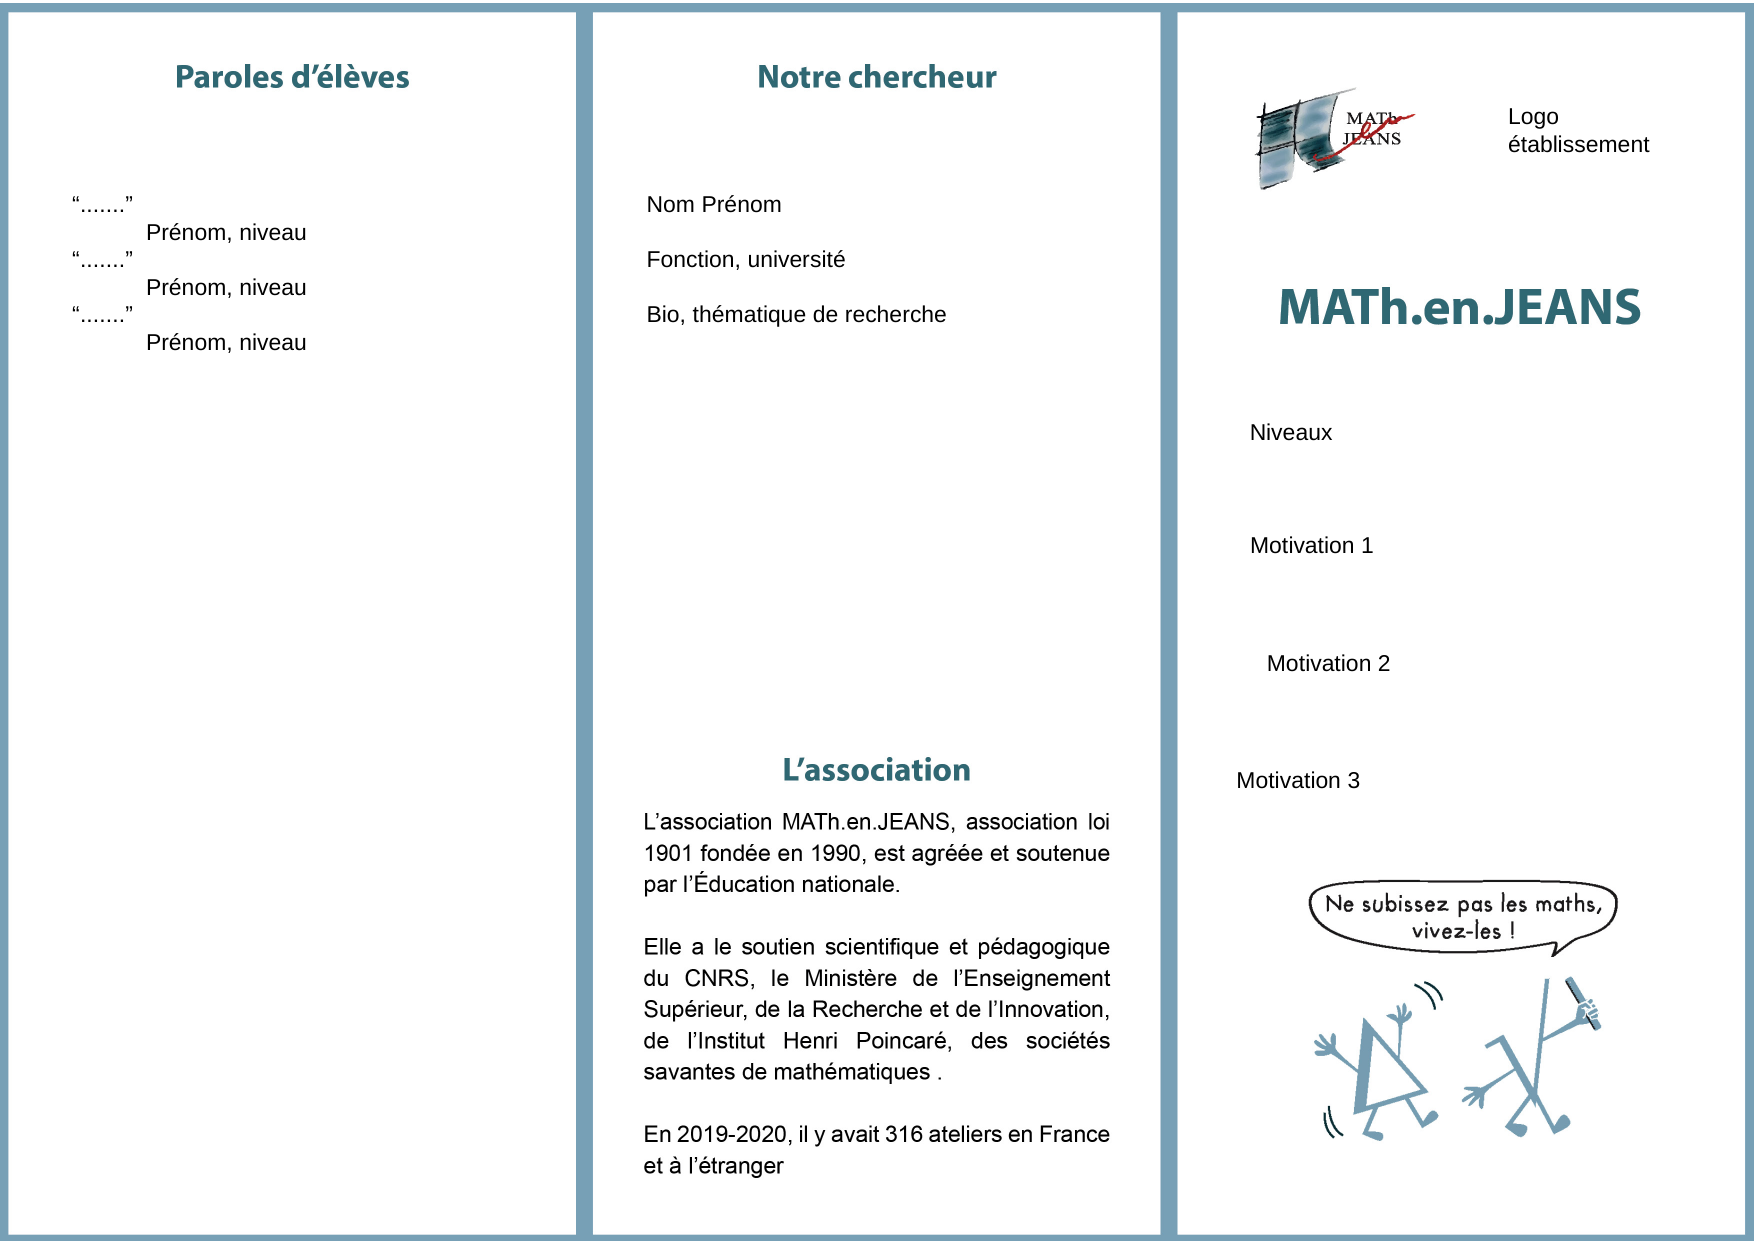

Logo établissement
“.......”
	Prénom, niveau
“.......”
	Prénom, niveau
“.......”
	Prénom, niveau
Nom Prénom
Fonction, université
Bio, thématique de recherche
Niveaux
Motivation 1
Motivation 2
Motivation 3